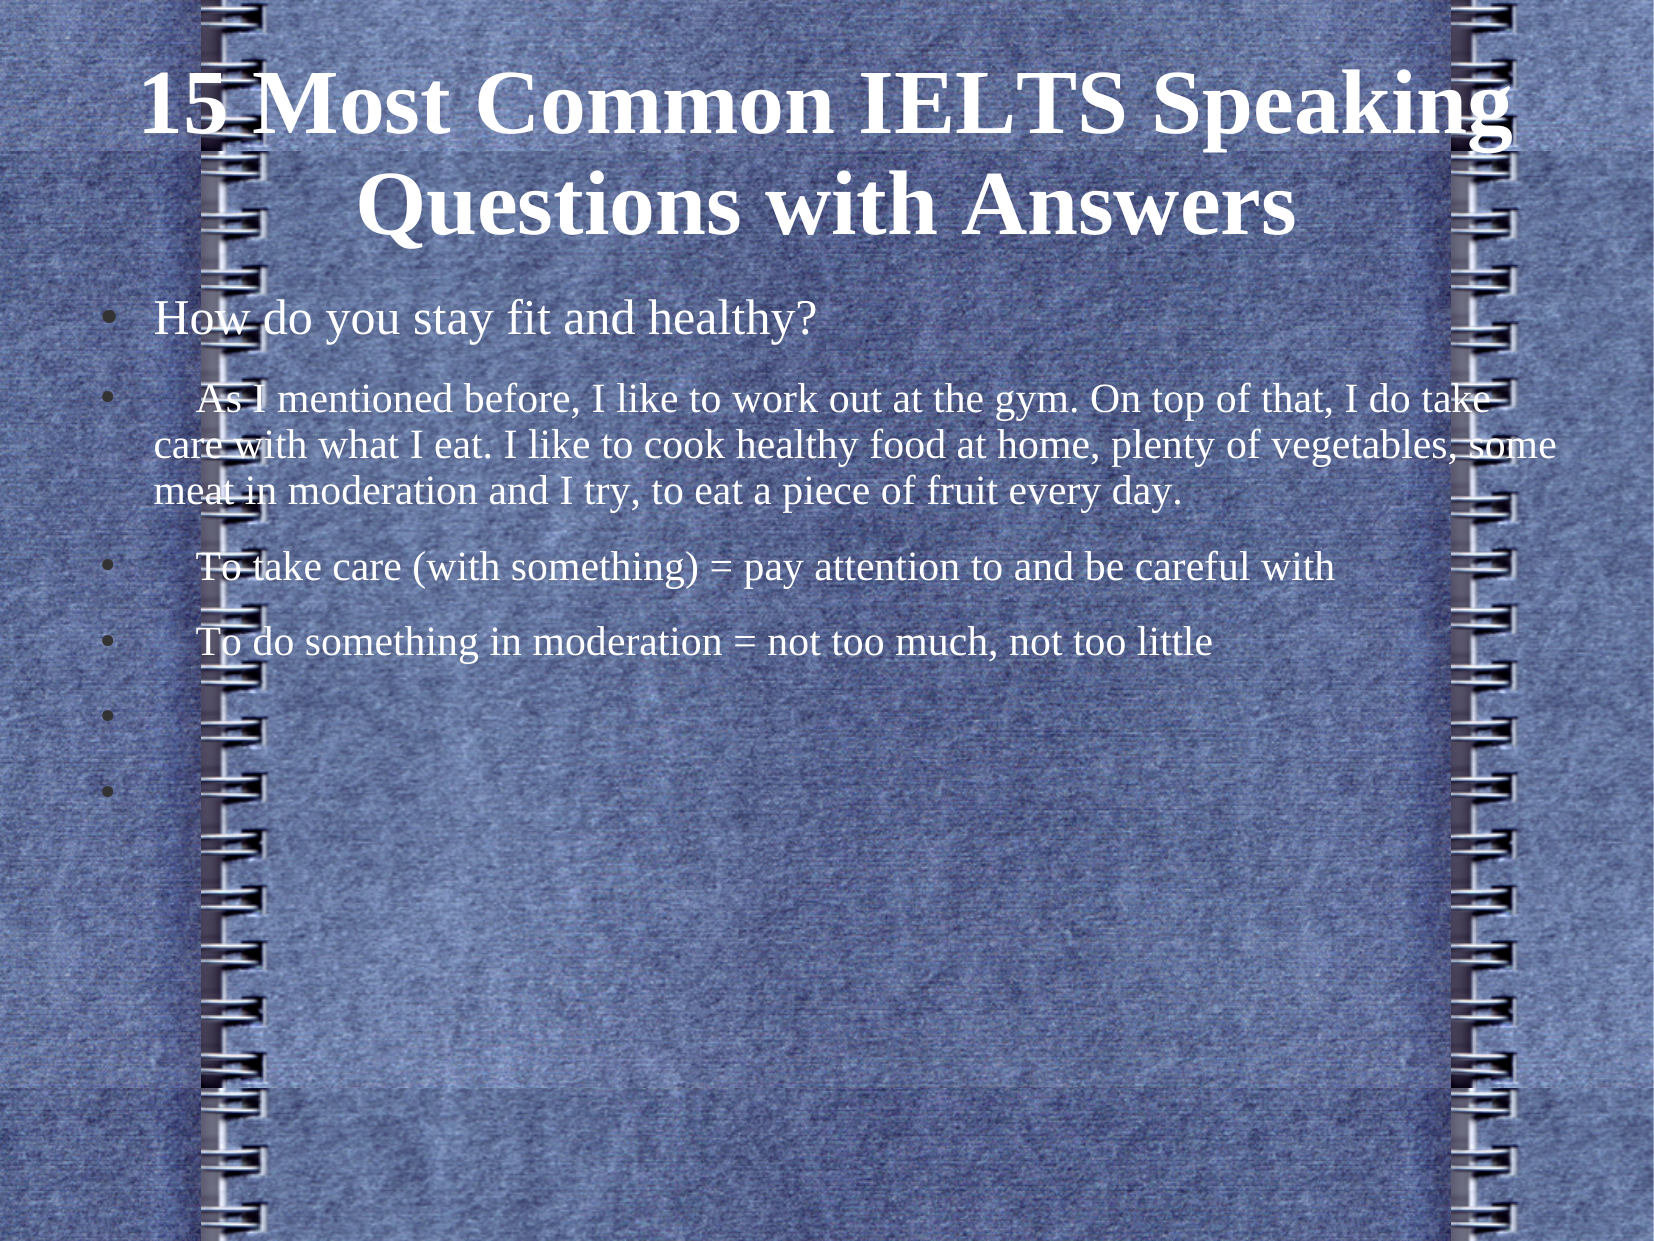

# 15 Most Common IELTS Speaking Questions with Answers
How do you stay fit and healthy?
 As I mentioned before, I like to work out at the gym. On top of that, I do take care with what I eat. I like to cook healthy food at home, plenty of vegetables, some meat in moderation and I try, to eat a piece of fruit every day.
 To take care (with something) = pay attention to and be careful with
 To do something in moderation = not too much, not too little